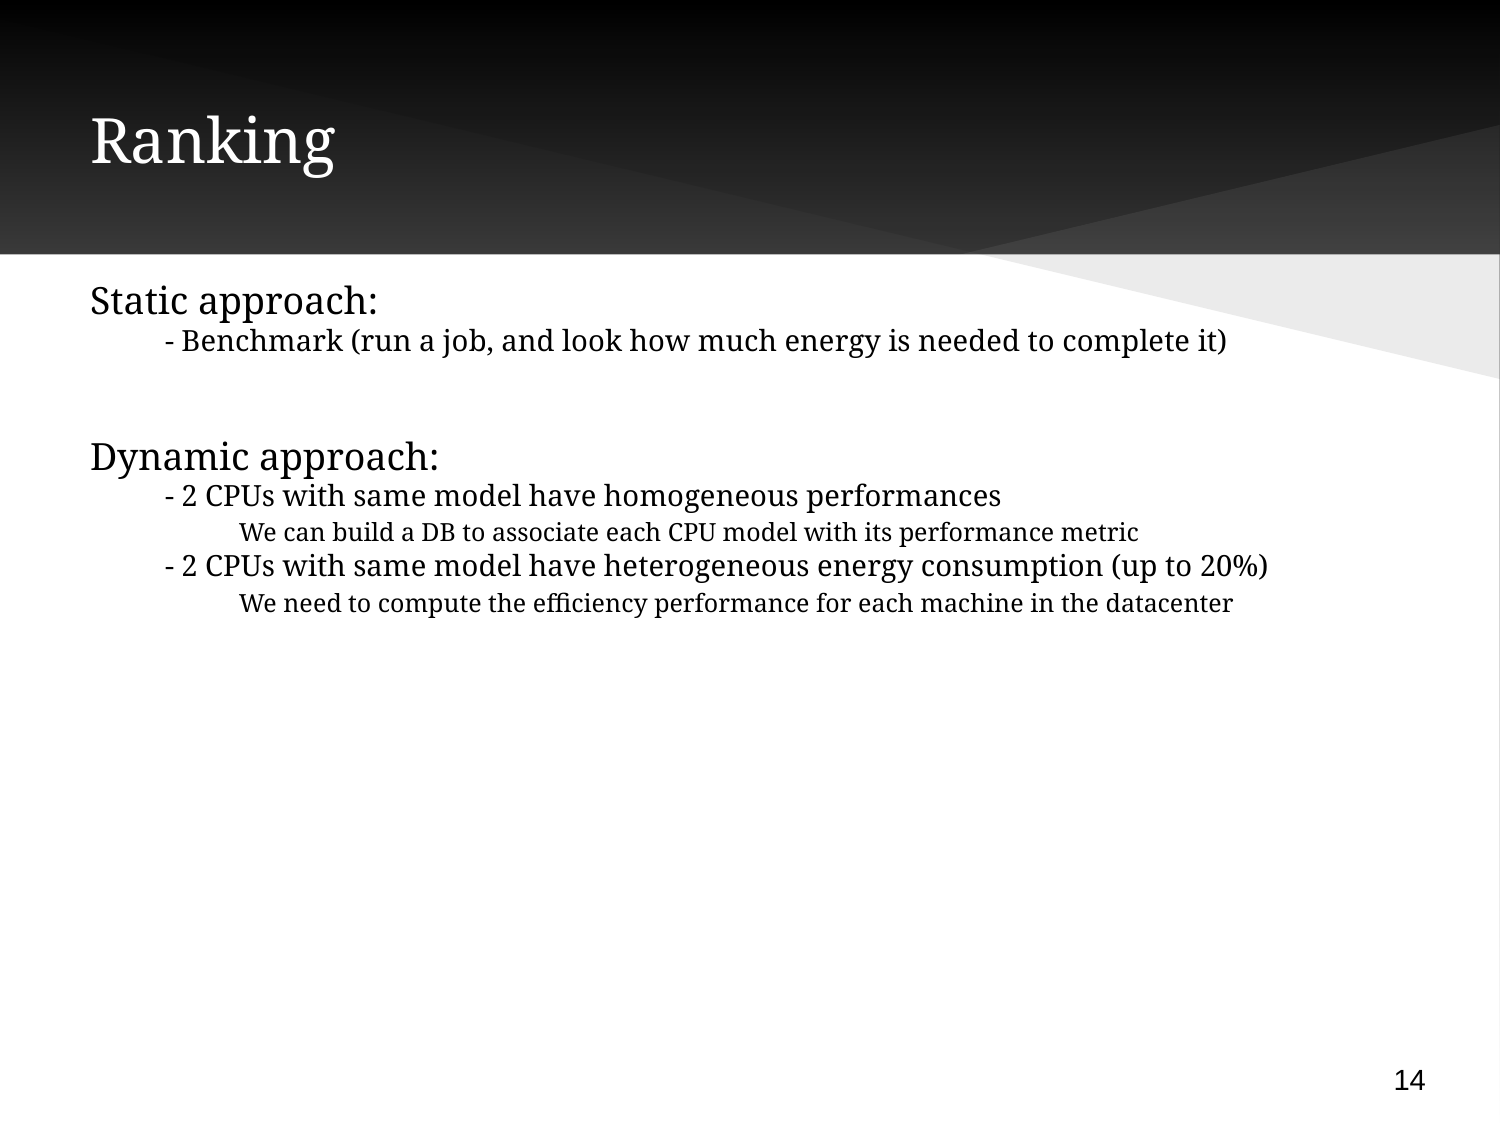

# Ranking
Static approach:
- Benchmark (run a job, and look how much energy is needed to complete it)
Dynamic approach:
- 2 CPUs with same model have homogeneous performances
	We can build a DB to associate each CPU model with its performance metric
- 2 CPUs with same model have heterogeneous energy consumption (up to 20%)
	We need to compute the efficiency performance for each machine in the datacenter
14